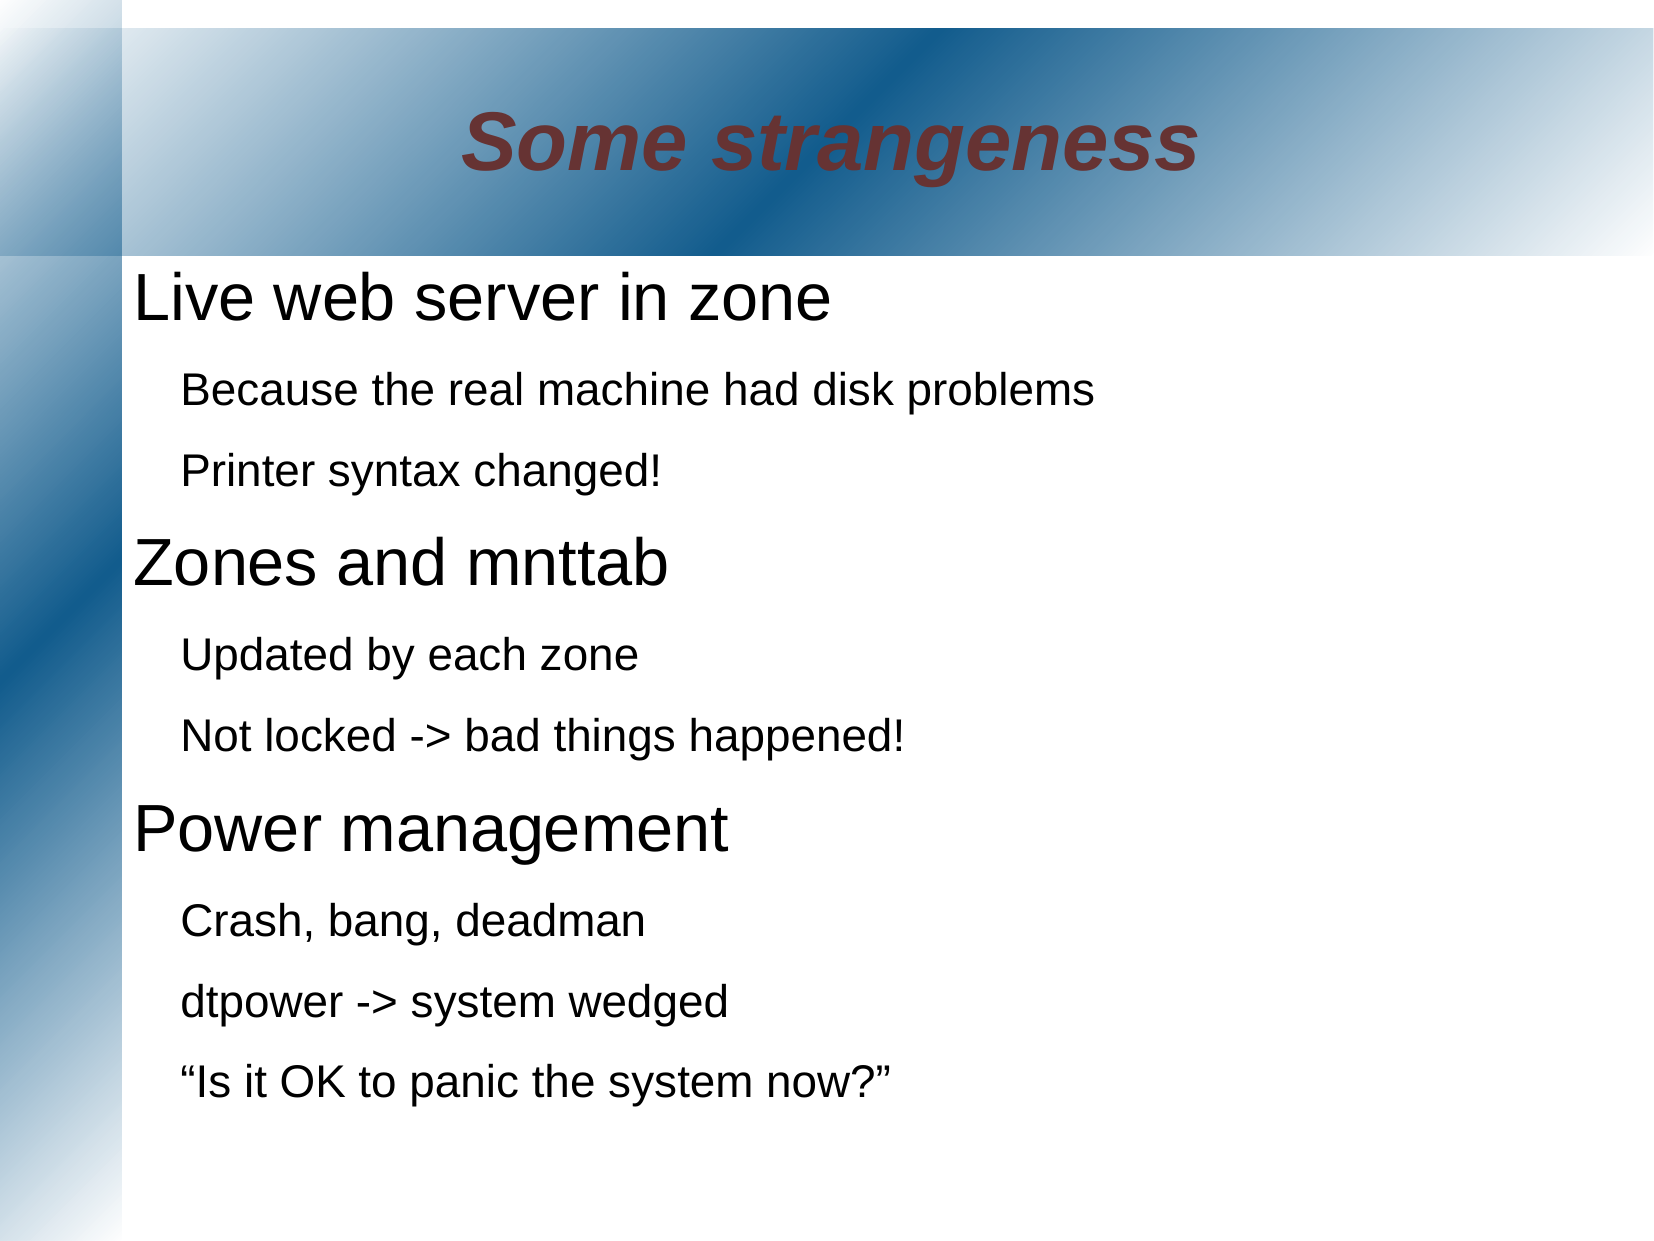

# Some strangeness
Live web server in zone
Because the real machine had disk problems
Printer syntax changed!
Zones and mnttab
Updated by each zone
Not locked -> bad things happened!
Power management
Crash, bang, deadman
dtpower -> system wedged
“Is it OK to panic the system now?”